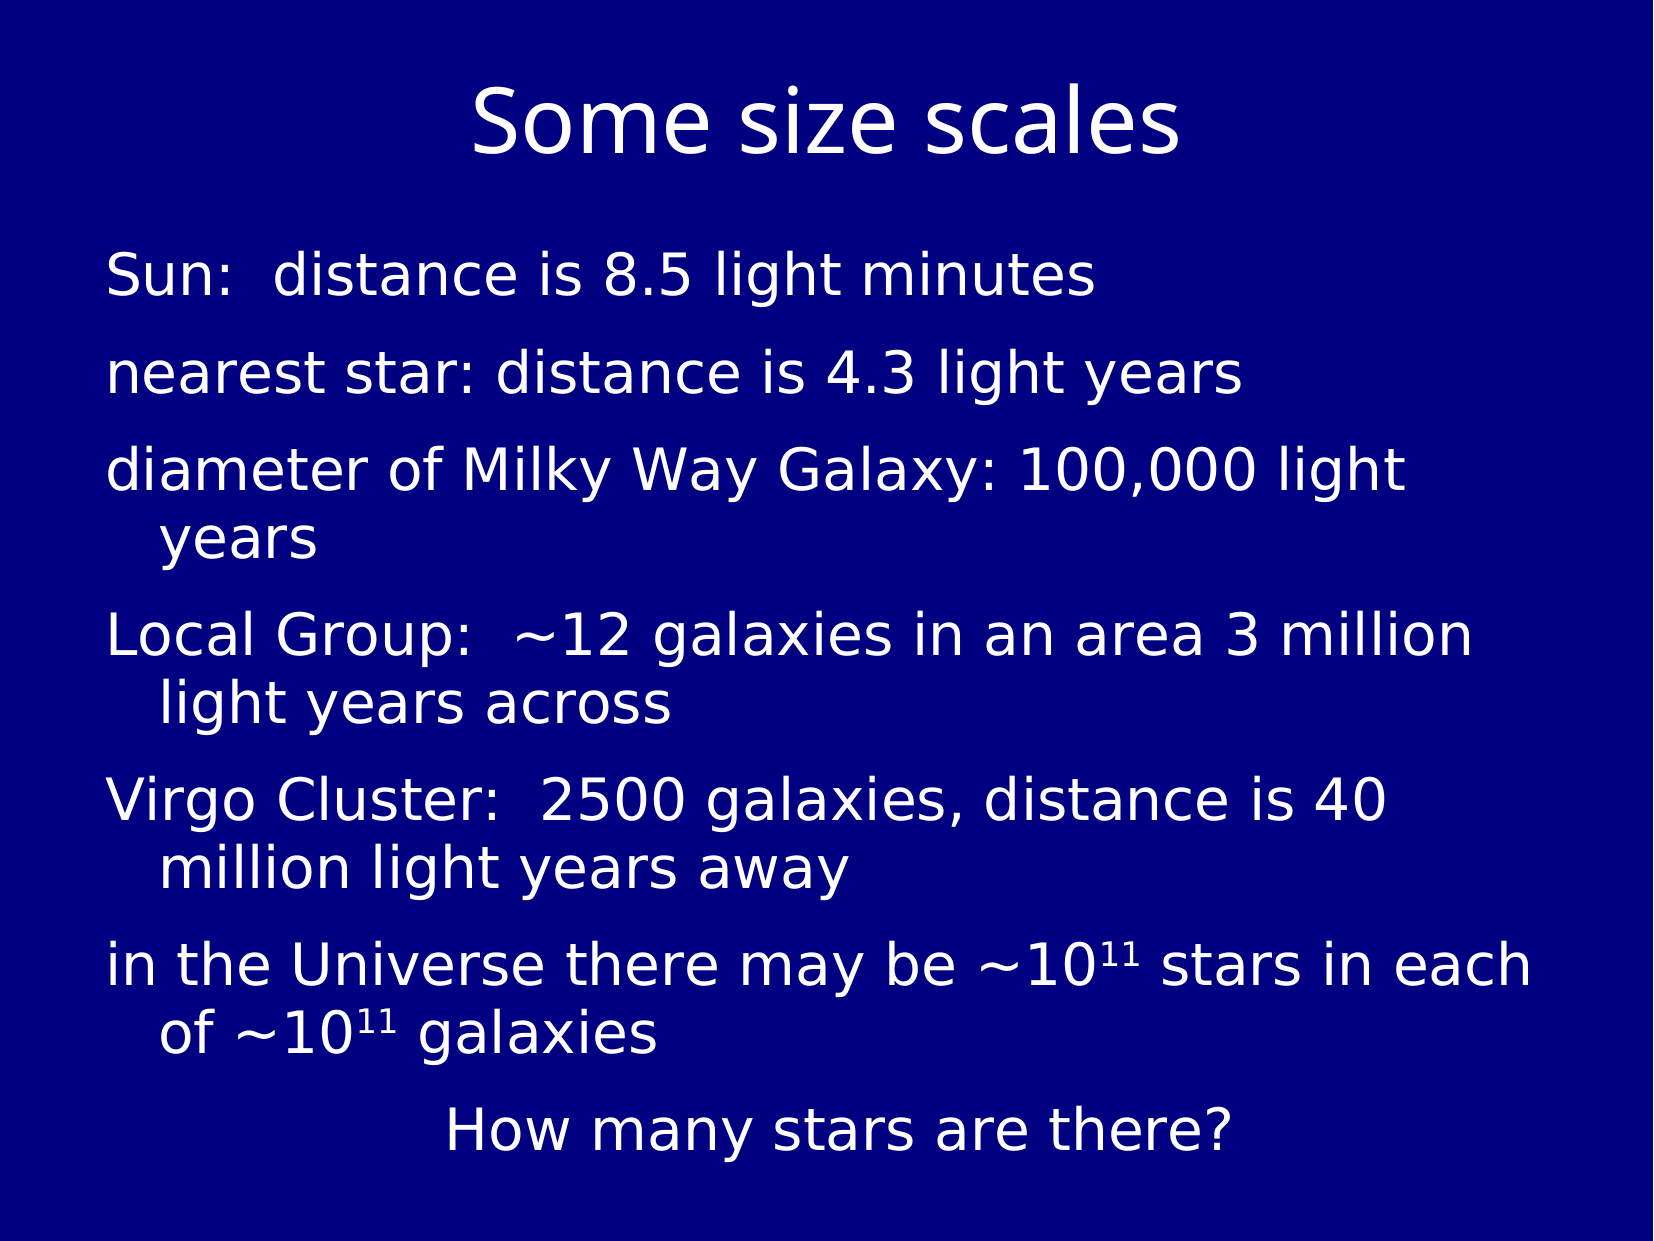

# Some size scales
Sun: distance is 8.5 light minutes
nearest star: distance is 4.3 light years
diameter of Milky Way Galaxy: 100,000 light years
Local Group: ~12 galaxies in an area 3 million light years across
Virgo Cluster: 2500 galaxies, distance is 40 million light years away
in the Universe there may be ~1011 stars in each of ~1011 galaxies
How many stars are there?